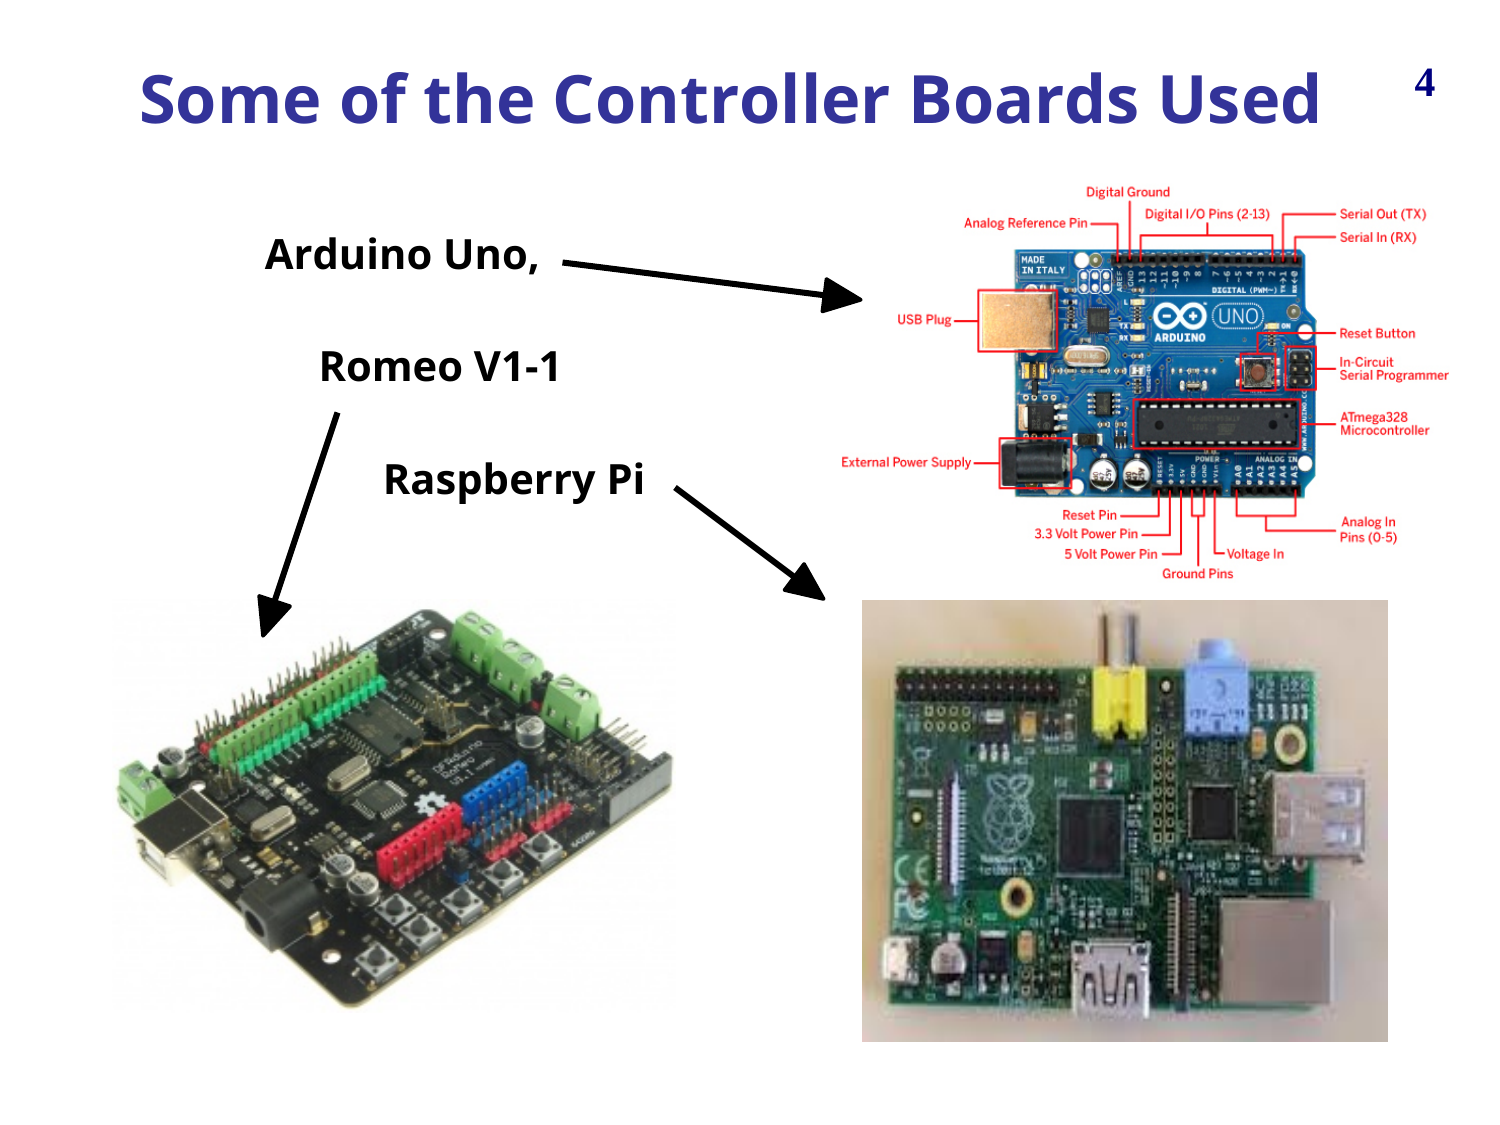

# Some of the Controller Boards Used
4
Arduino Uno,
 Romeo V1-1
 Raspberry Pi